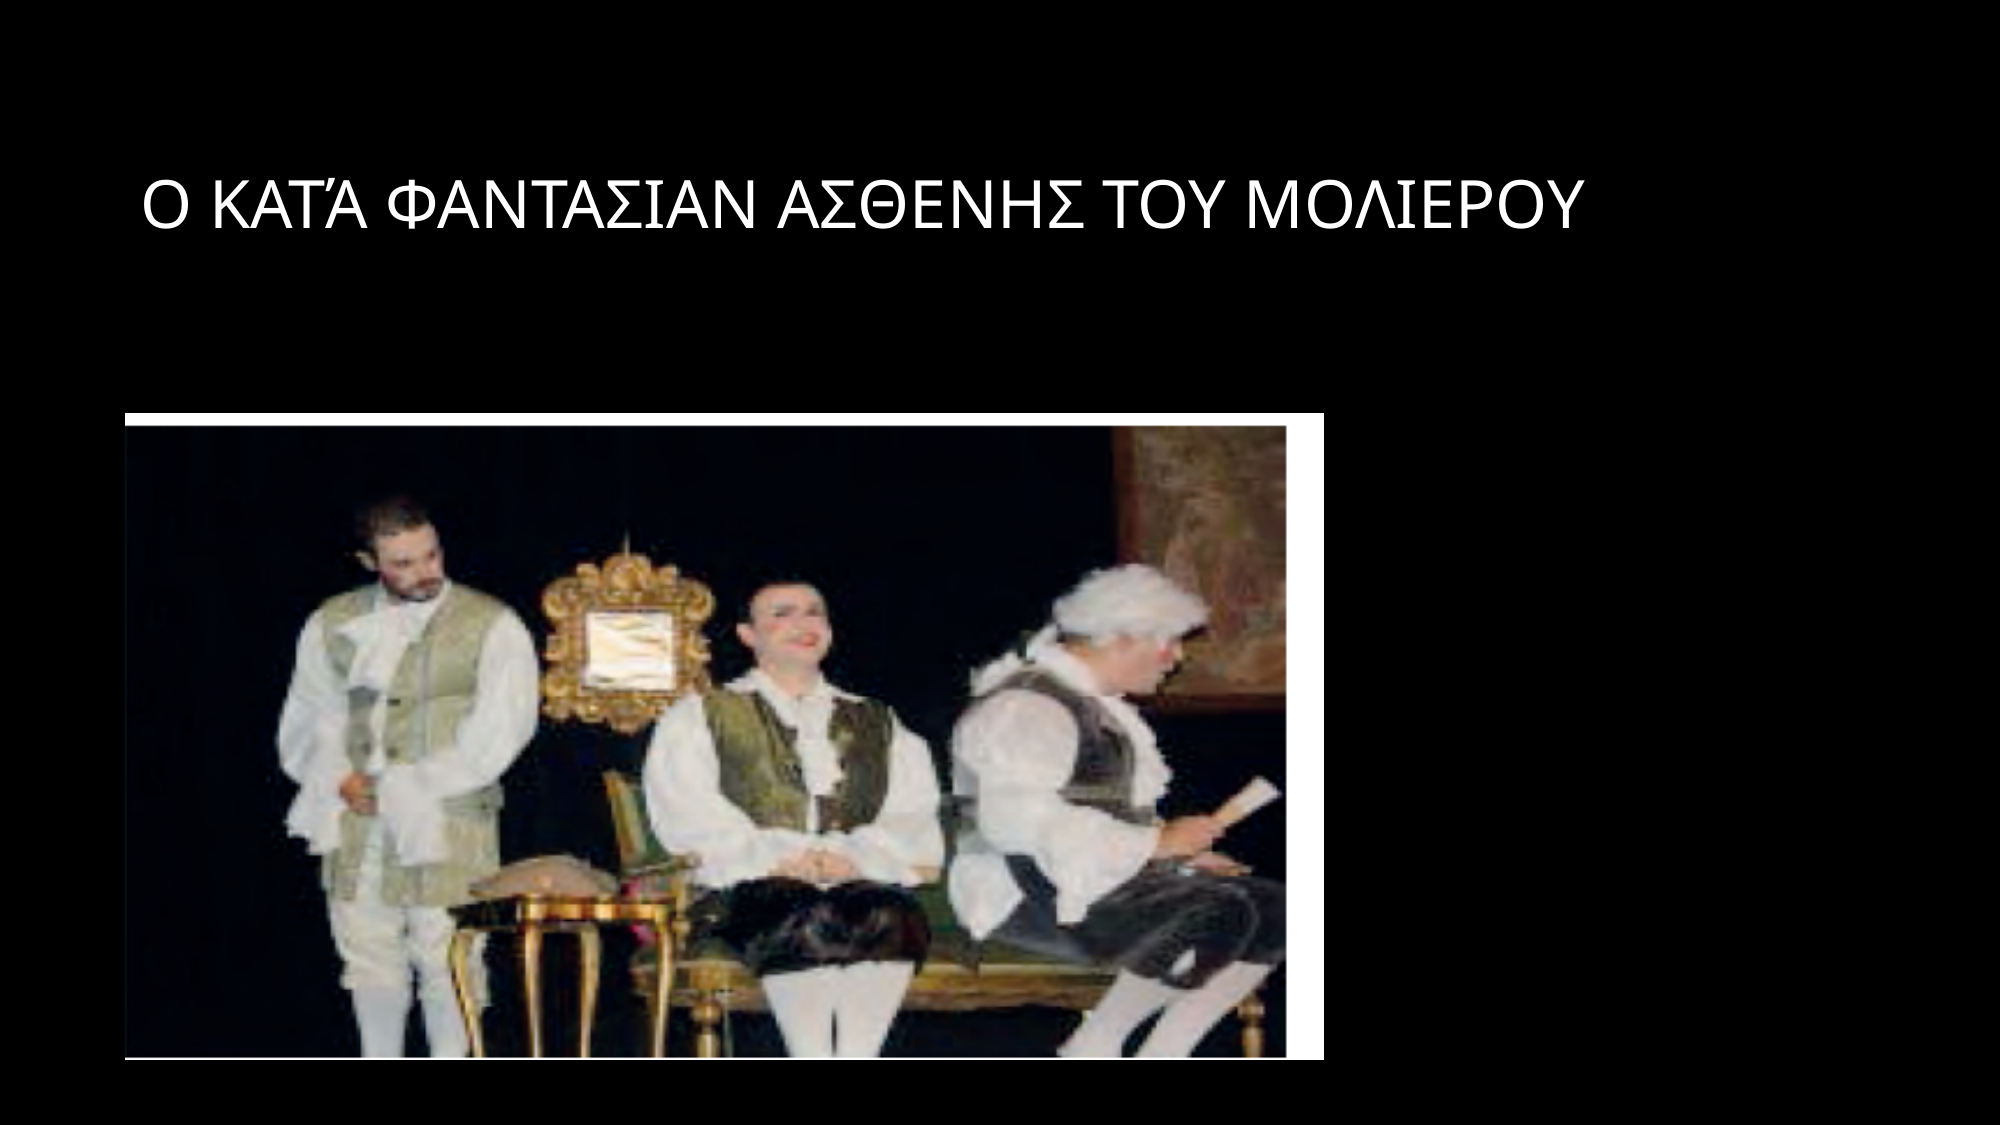

# Ο ΚΑΤΆ ΦΑΝΤΑΣΙΑΝ ΑΣΘΕΝΗΣ ΤΟΥ ΜΟΛΙΕΡΟΥ